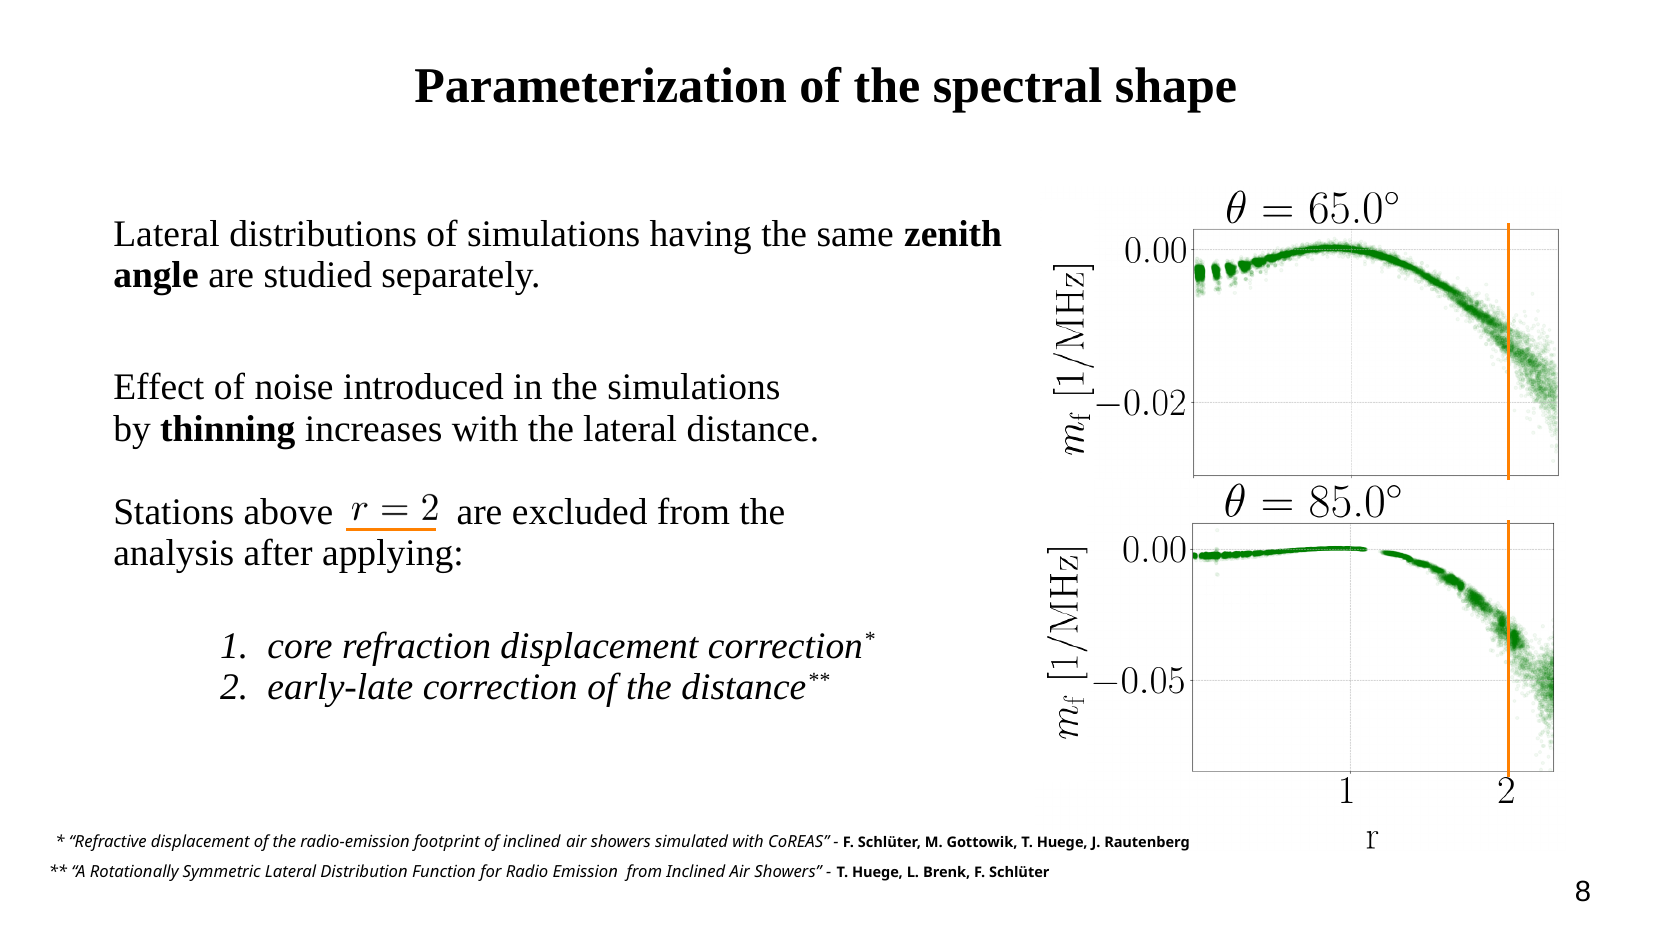

Parameterization of the spectral shape
Lateral distributions of simulations having the same zenith angle are studied separately.
Effect of noise introduced in the simulations by thinning increases with the lateral distance.
Stations above are excluded from the analysis after applying:
1. core refraction displacement correction*
2. early-late correction of the distance**
* “Refractive displacement of the radio-emission footprint of inclined air showers simulated with CoREAS” - F. Schlüter, M. Gottowik, T. Huege, J. Rautenberg
 ** “A Rotationally Symmetric Lateral Distribution Function for Radio Emission from Inclined Air Showers” - T. Huege, L. Brenk, F. Schlüter